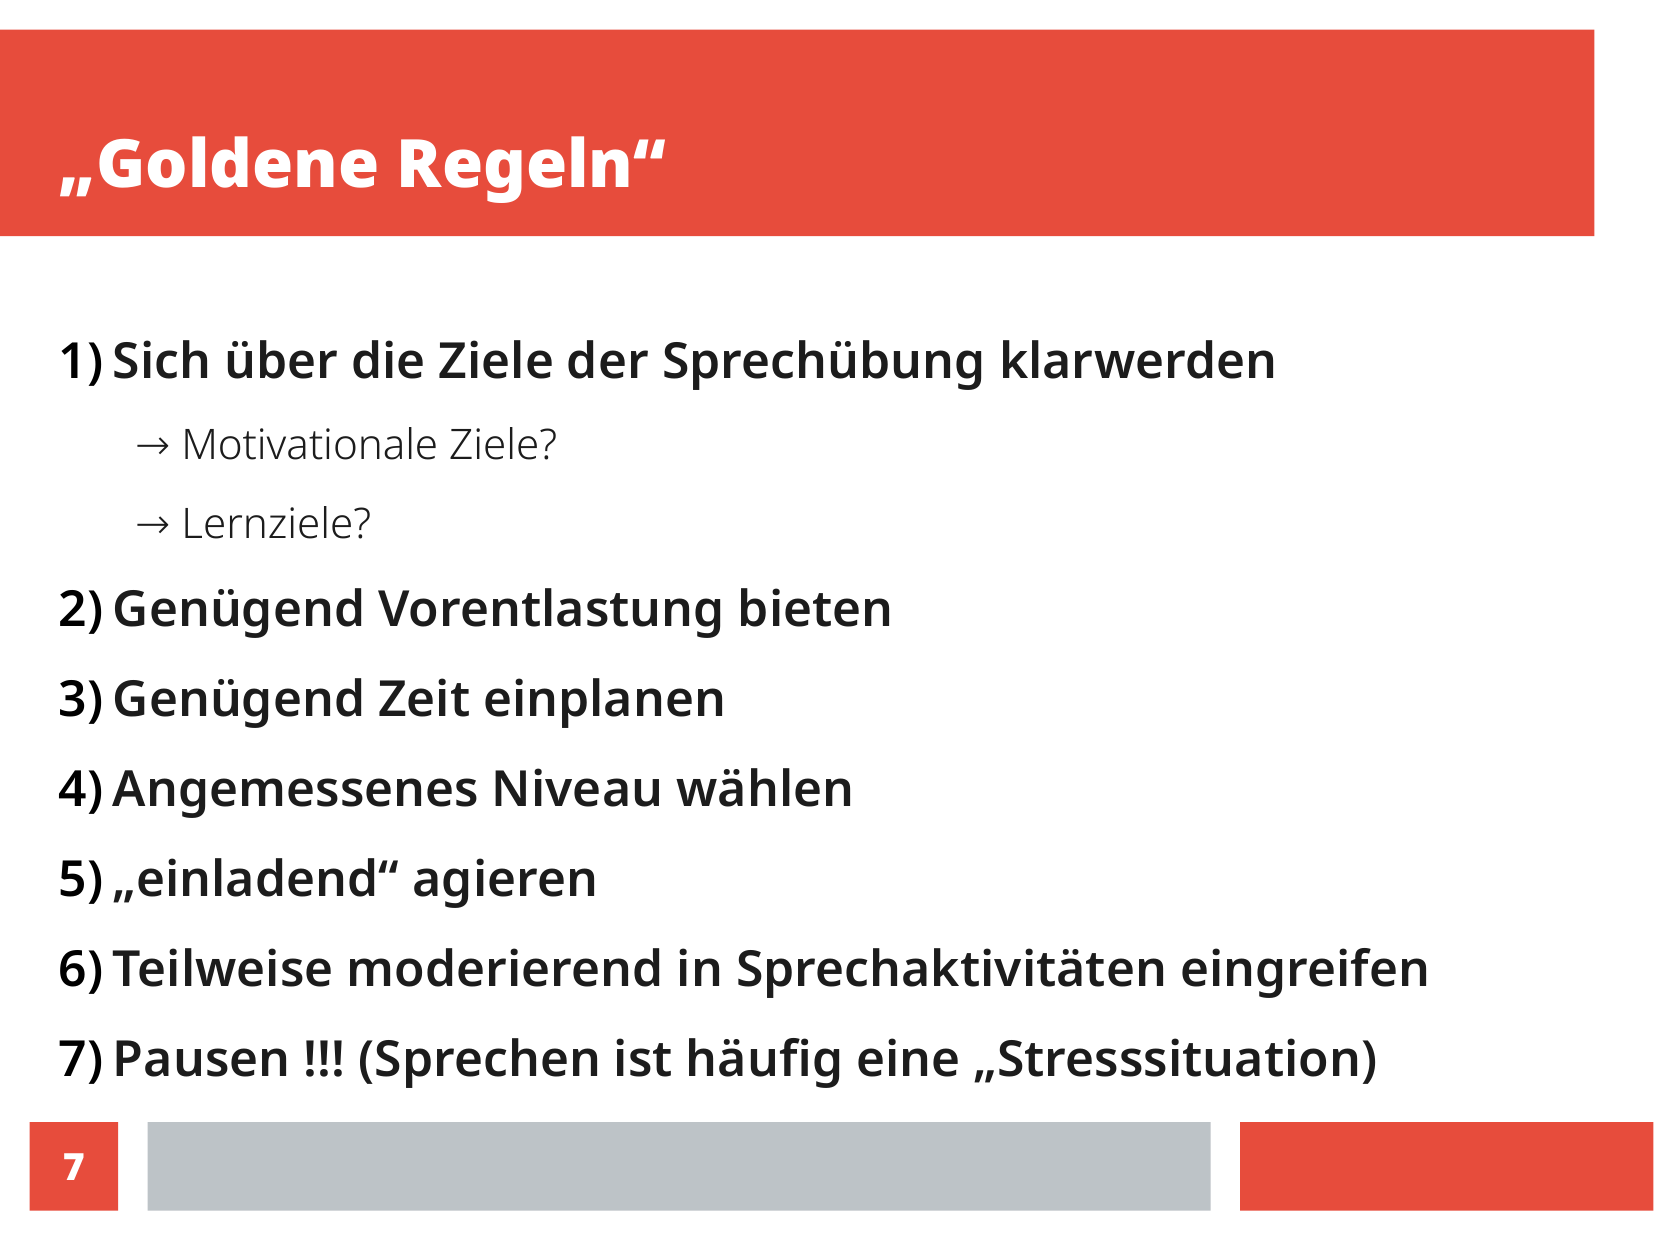

# „Goldene Regeln“
 Sich über die Ziele der Sprechübung klarwerden
→ Motivationale Ziele?
→ Lernziele?
 Genügend Vorentlastung bieten
 Genügend Zeit einplanen
 Angemessenes Niveau wählen
 „einladend“ agieren
 Teilweise moderierend in Sprechaktivitäten eingreifen
 Pausen !!! (Sprechen ist häufig eine „Stresssituation)
7